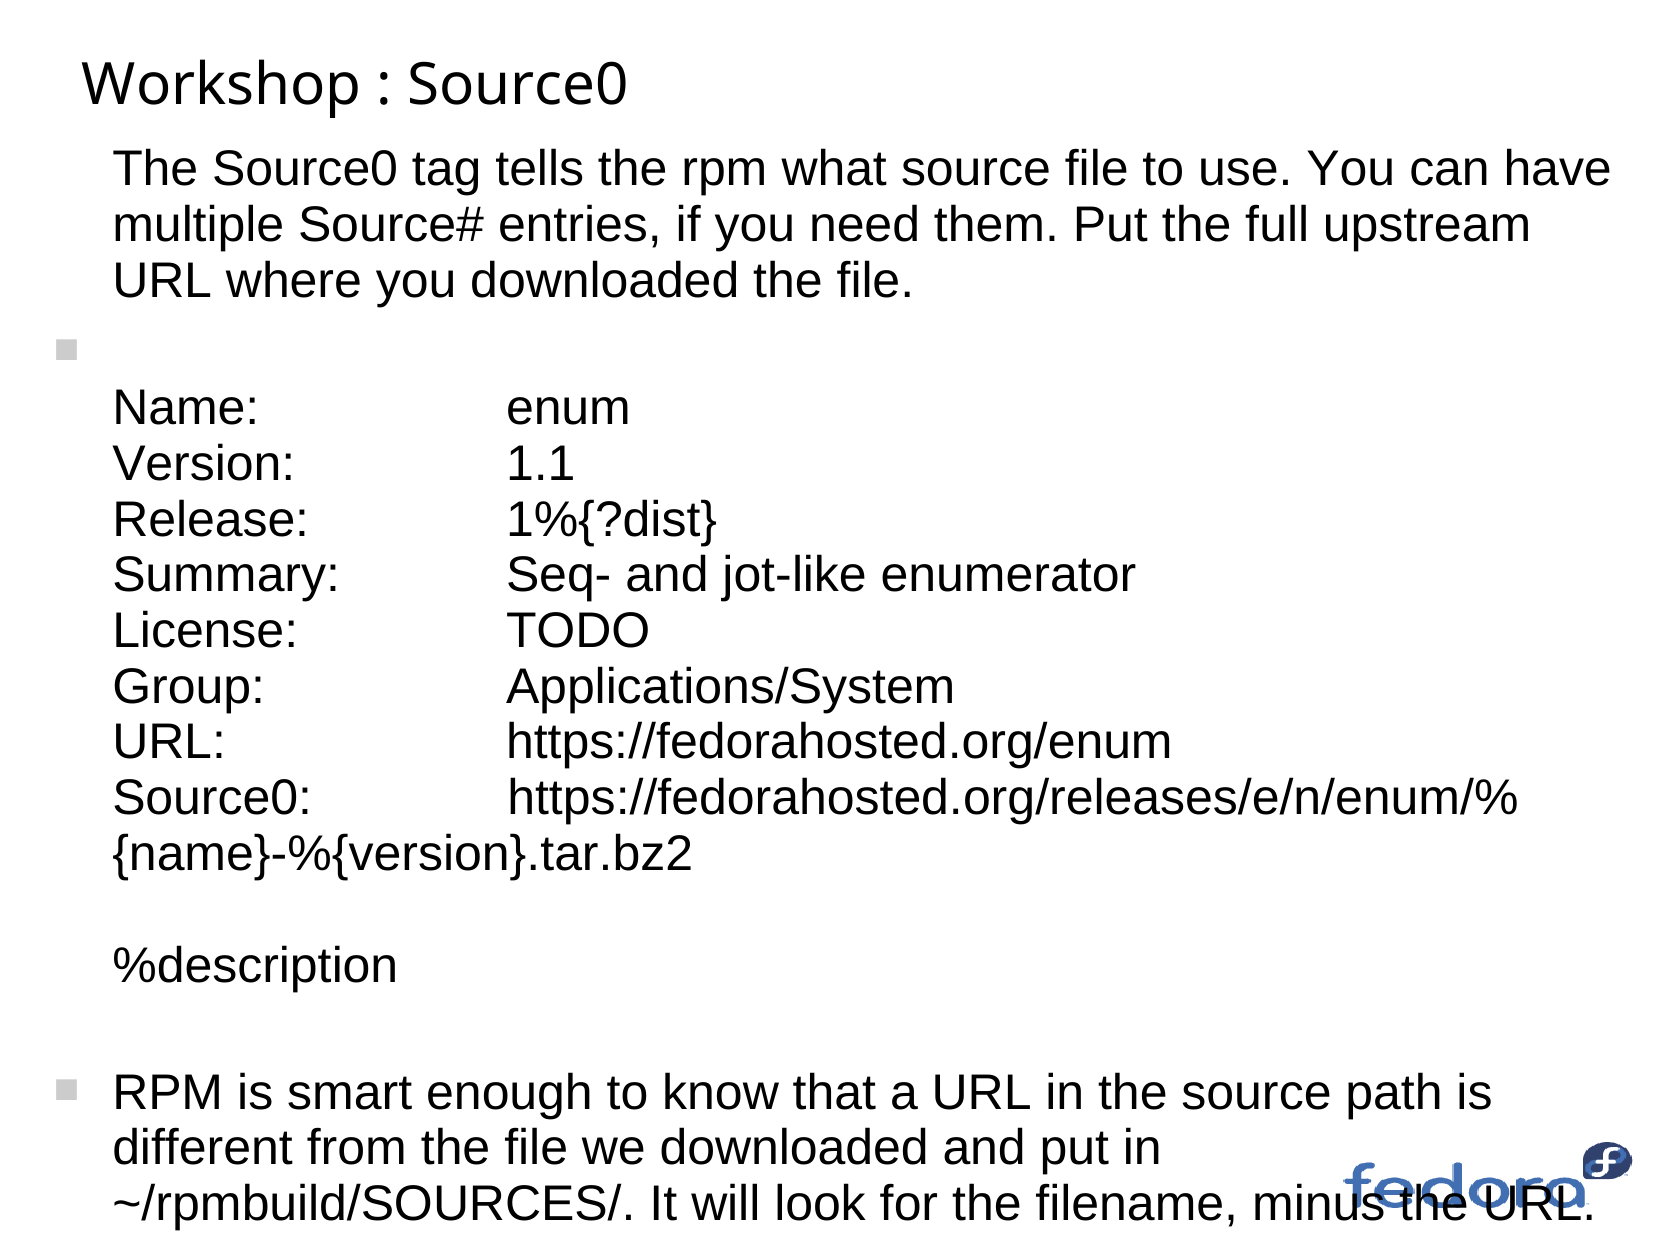

# Workshop : Source0
The Source0 tag tells the rpm what source file to use. You can have multiple Source# entries, if you need them. Put the full upstream URL where you downloaded the file.
Name:		enum
Version:		1.1
Release:		1%{?dist}
Summary:		Seq- and jot-like enumerator
License:		TODO
Group:		Applications/System
URL:		https://fedorahosted.org/enum
Source0: https://fedorahosted.org/releases/e/n/enum/%{name}-%{version}.tar.bz2
%description
RPM is smart enough to know that a URL in the source path is different from the file we downloaded and put in ~/rpmbuild/SOURCES/. It will look for the filename, minus the URL.